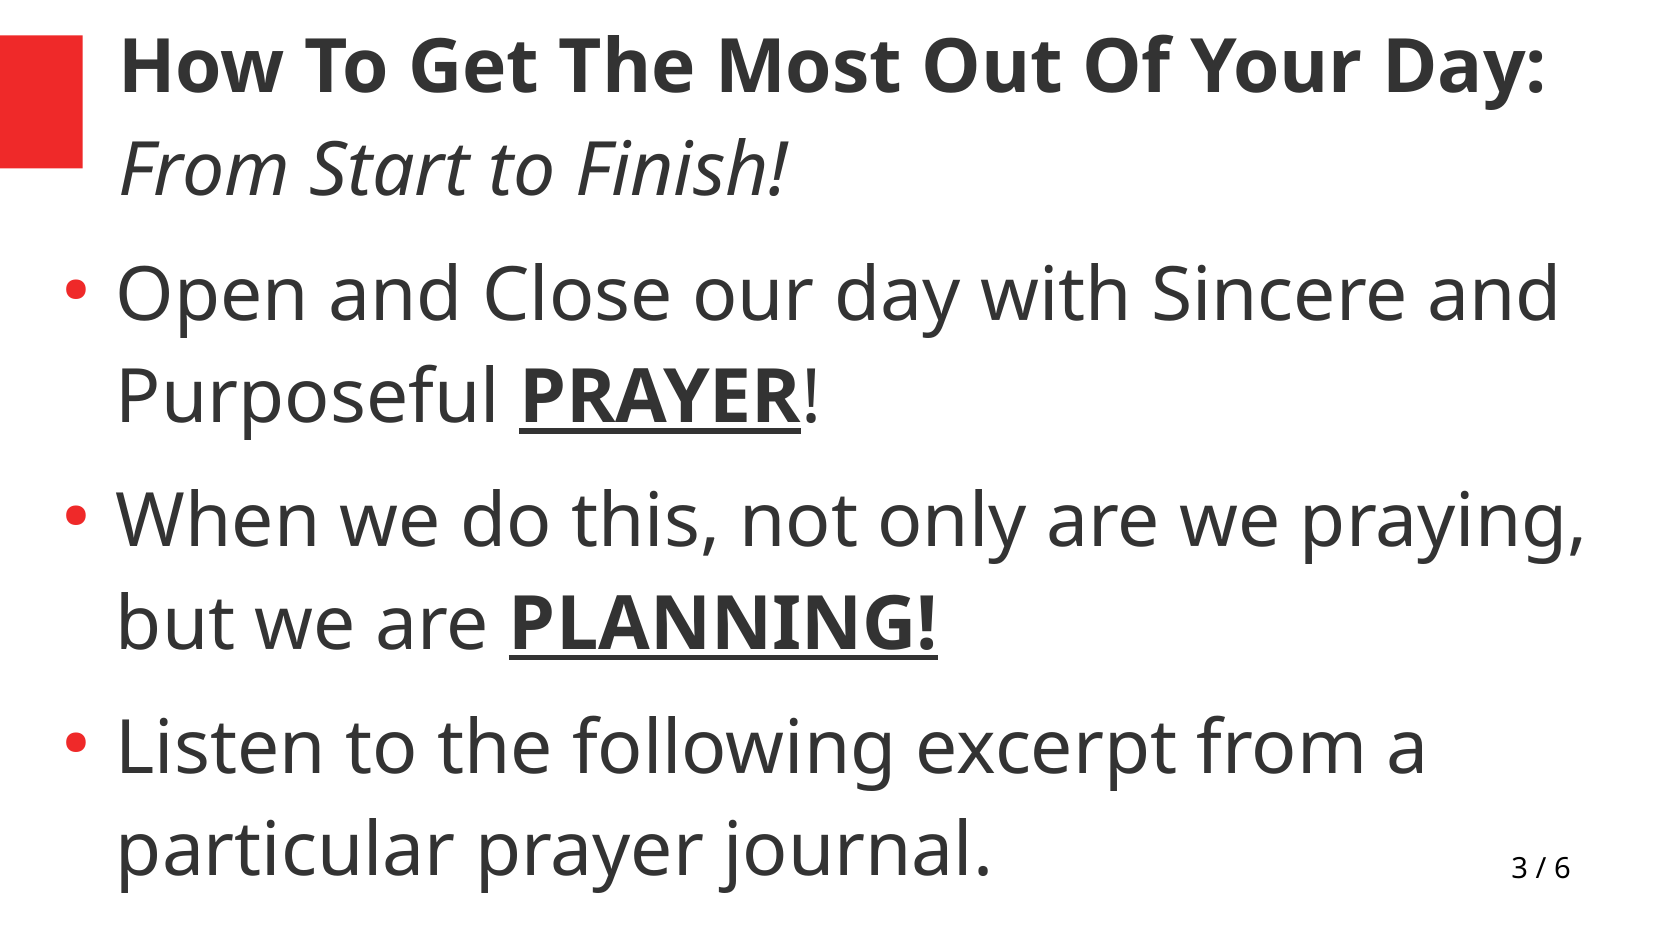

# How To Get The Most Out Of Your Day: From Start to Finish!
Open and Close our day with Sincere and Purposeful PRAYER!
When we do this, not only are we praying, but we are PLANNING!
Listen to the following excerpt from a particular prayer journal.
3